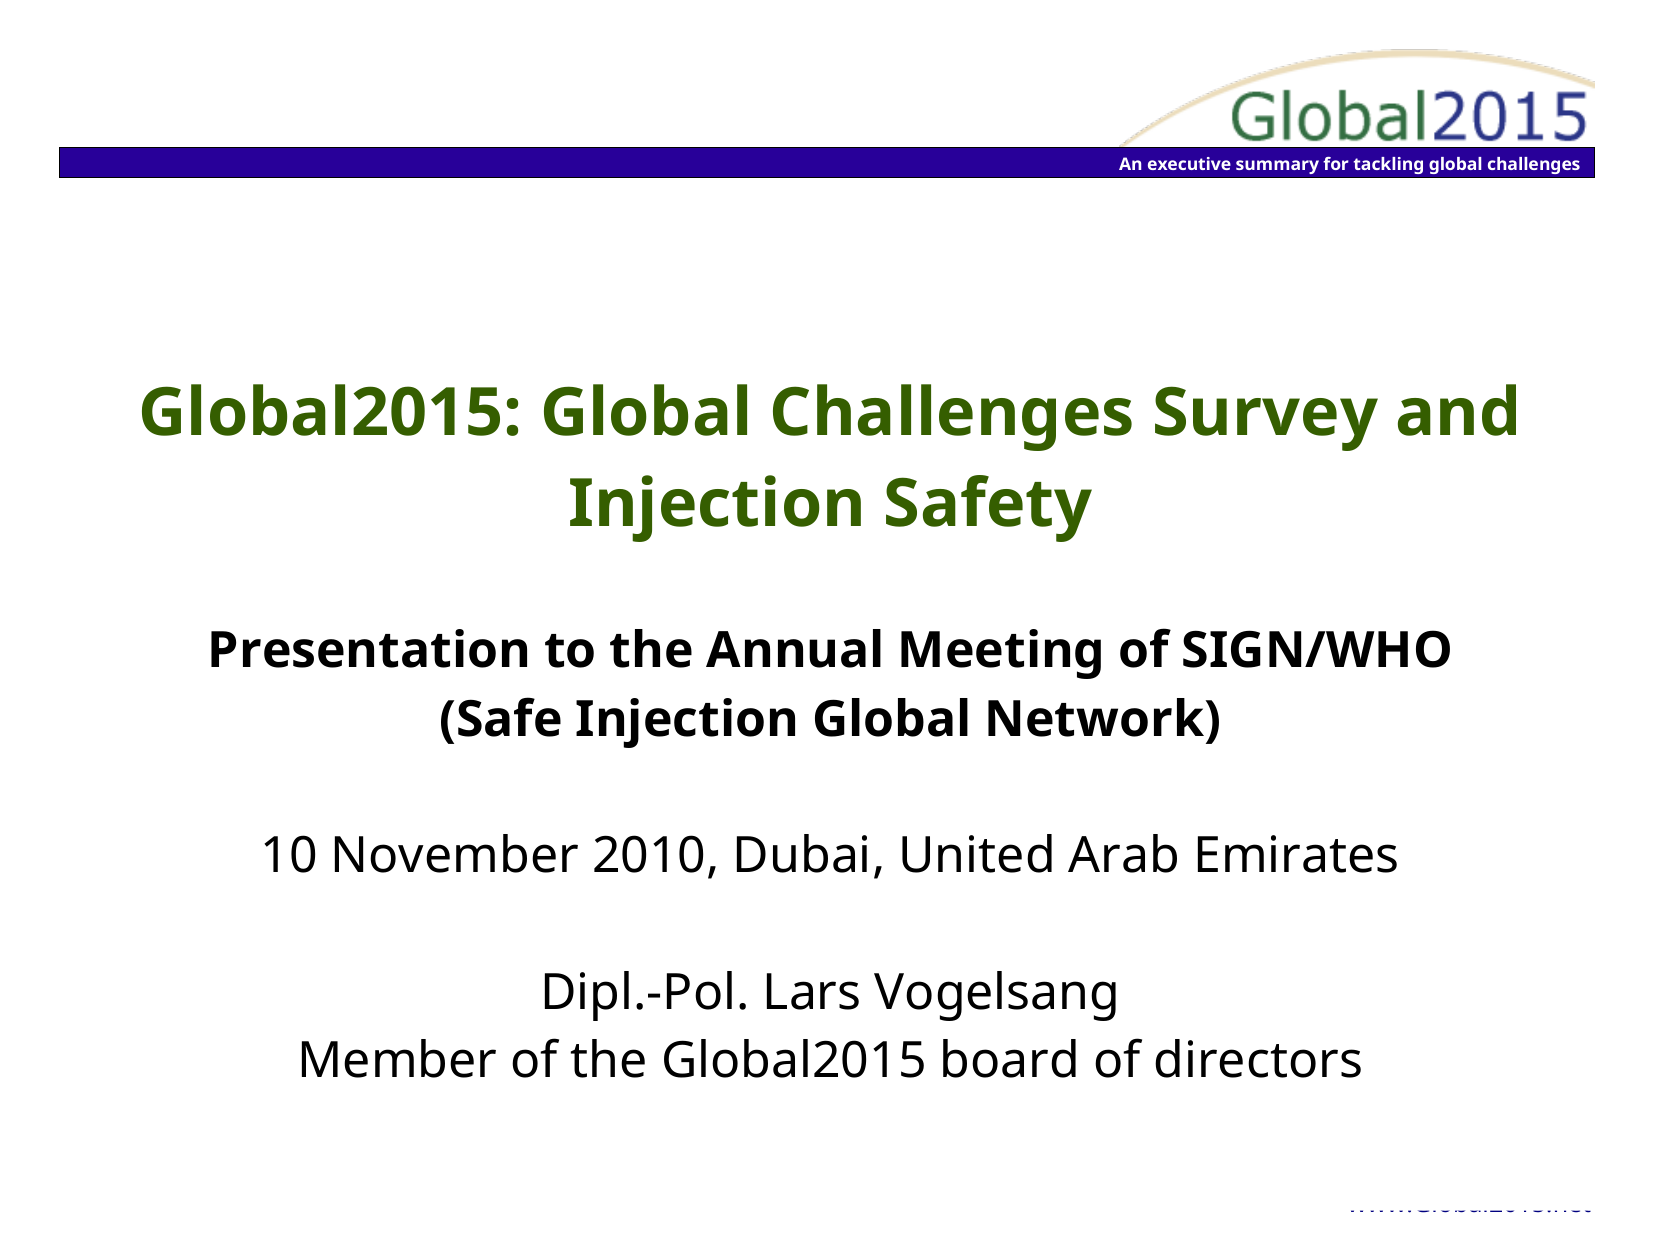

Global2015: Global Challenges Survey and Injection Safety
Presentation to the Annual Meeting of SIGN/WHO
(Safe Injection Global Network)
10 November 2010, Dubai, United Arab Emirates
Dipl.-Pol. Lars Vogelsang
Member of the Global2015 board of directors
Injection Safety in the Perspective of the Global Challenges Survey by Global2015